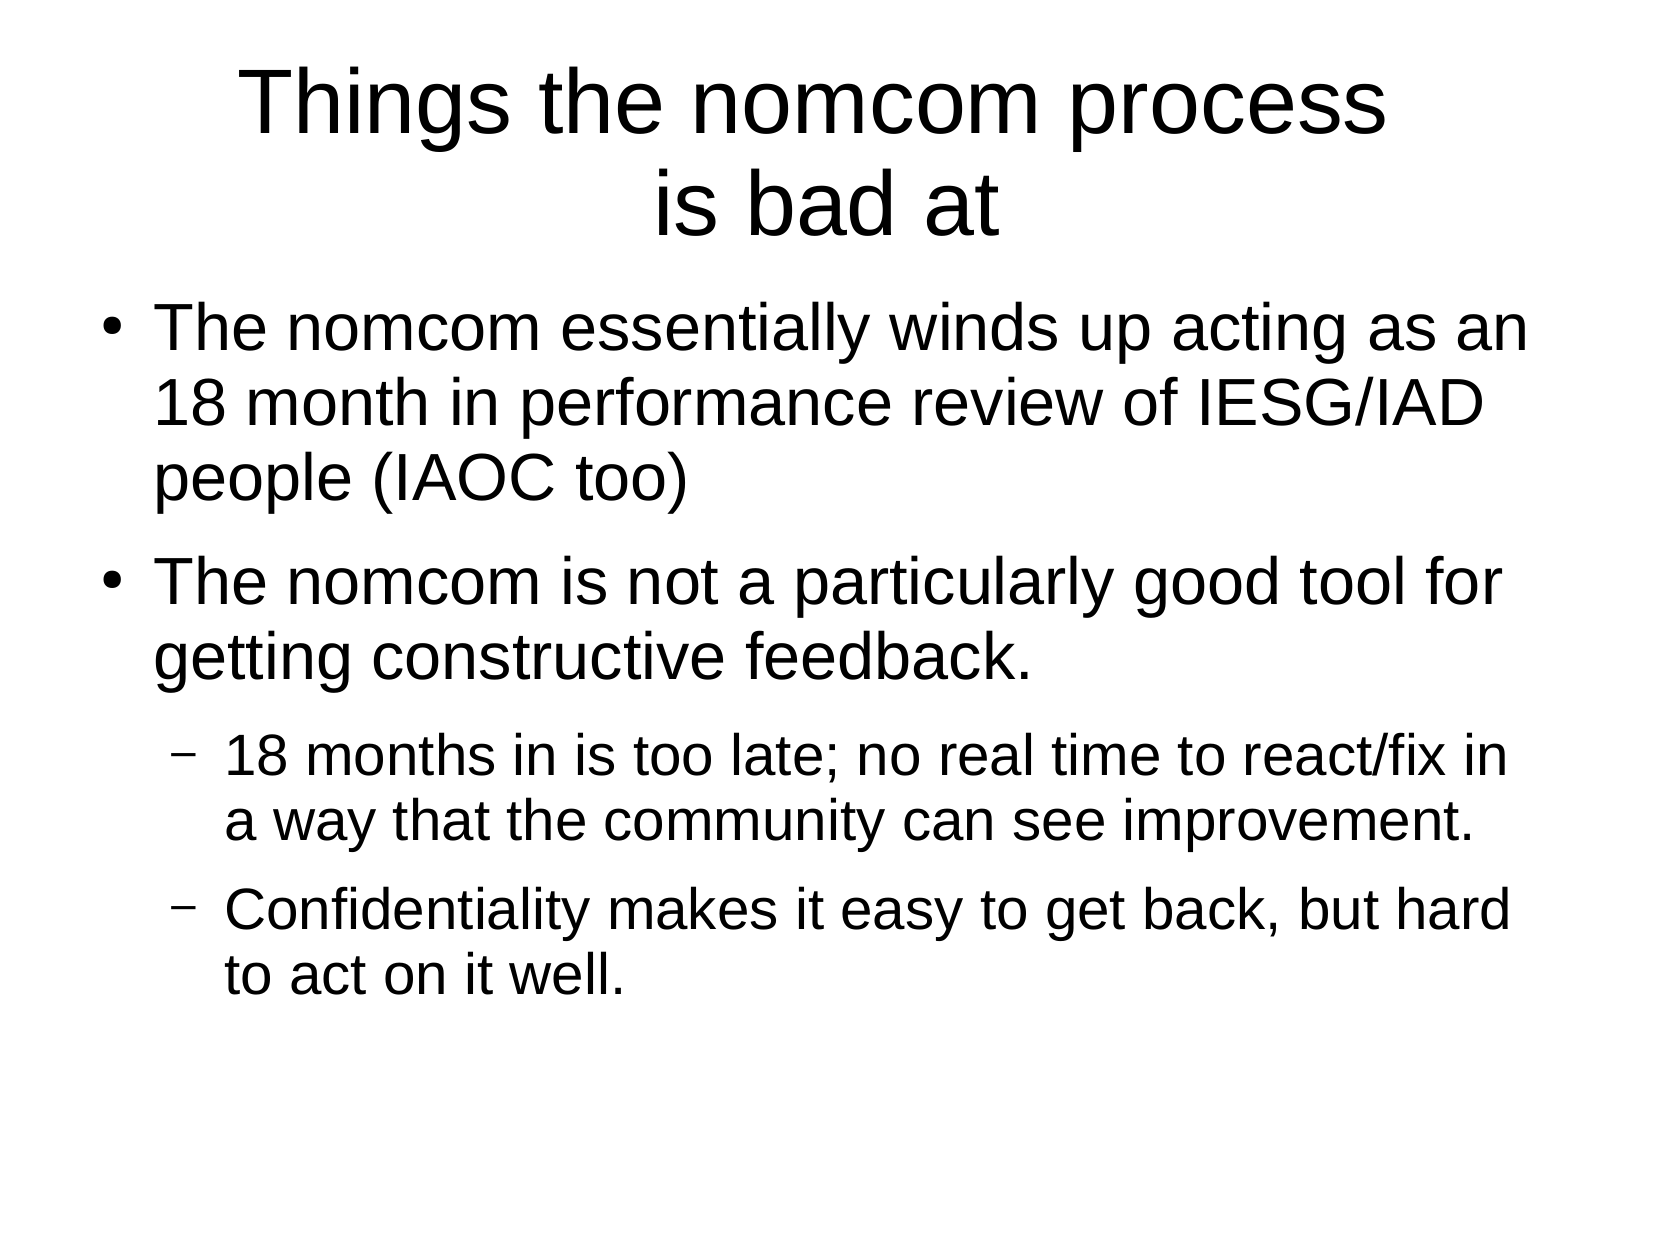

# Things the nomcom process is bad at
The nomcom essentially winds up acting as an 18 month in performance review of IESG/IAD people (IAOC too)
The nomcom is not a particularly good tool for getting constructive feedback.
18 months in is too late; no real time to react/fix in a way that the community can see improvement.
Confidentiality makes it easy to get back, but hard to act on it well.